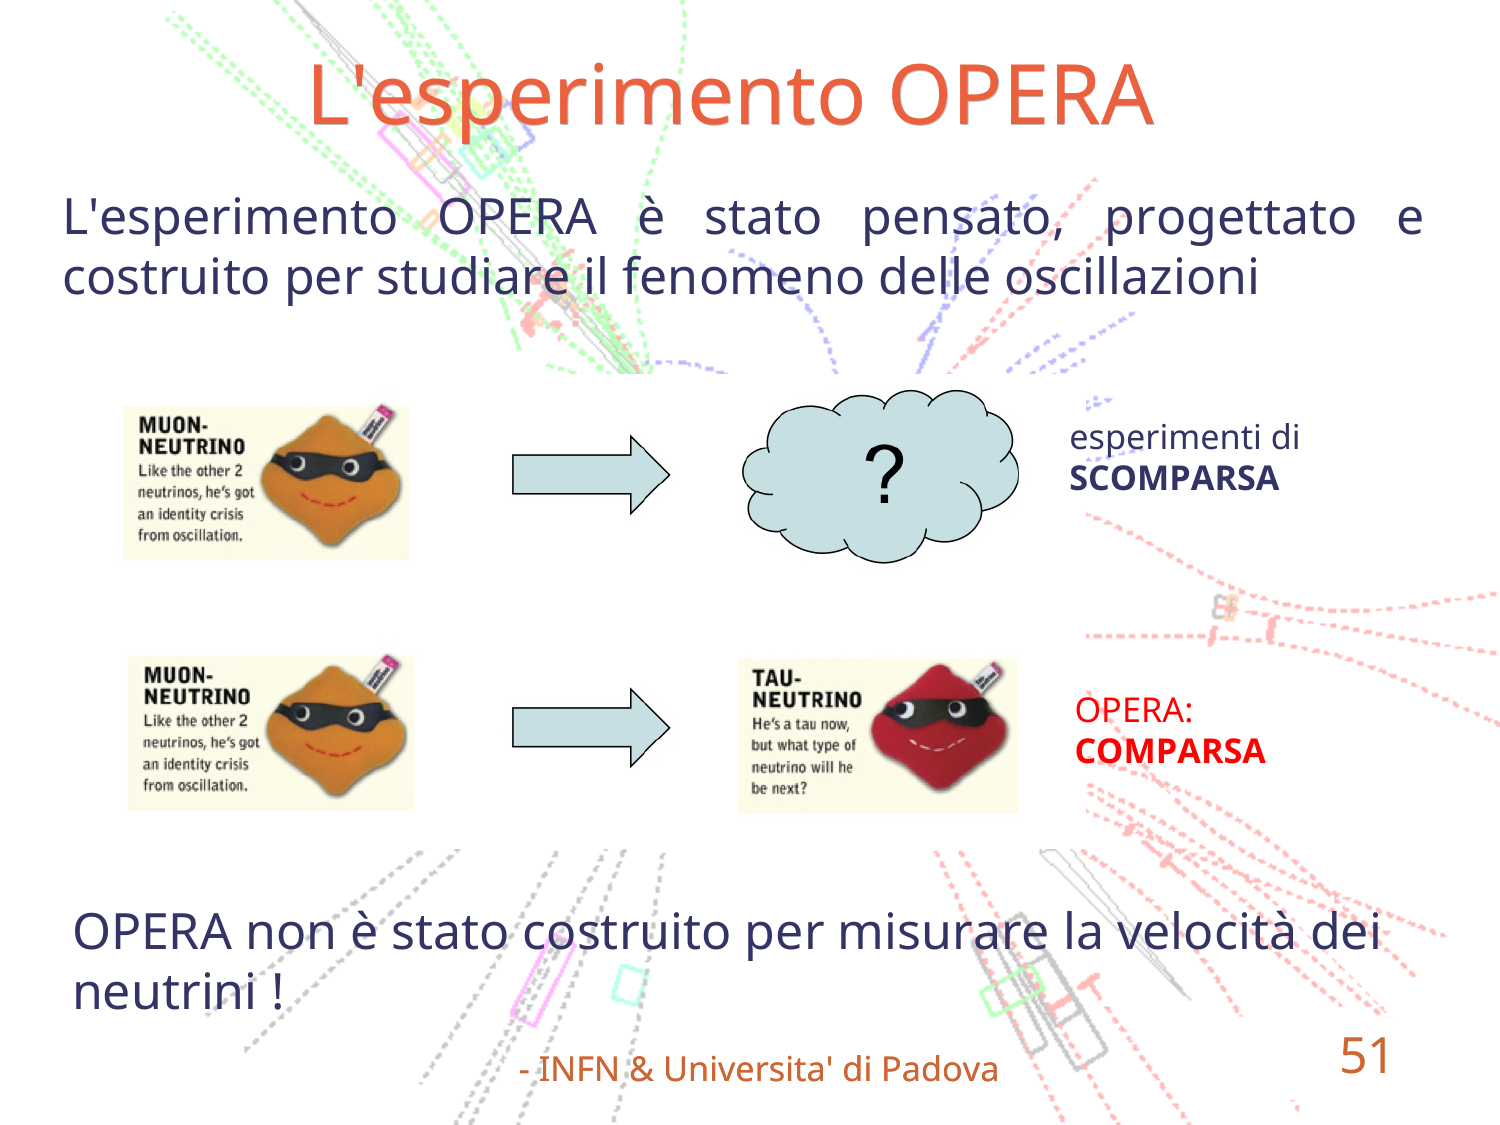

L'esperimento OPERA
L'esperimento OPERA è stato pensato, progettato e costruito per studiare il fenomeno delle oscillazioni
esperimenti di SCOMPARSA
OPERA:
COMPARSA
OPERA non è stato costruito per misurare la velocità dei neutrini !
51